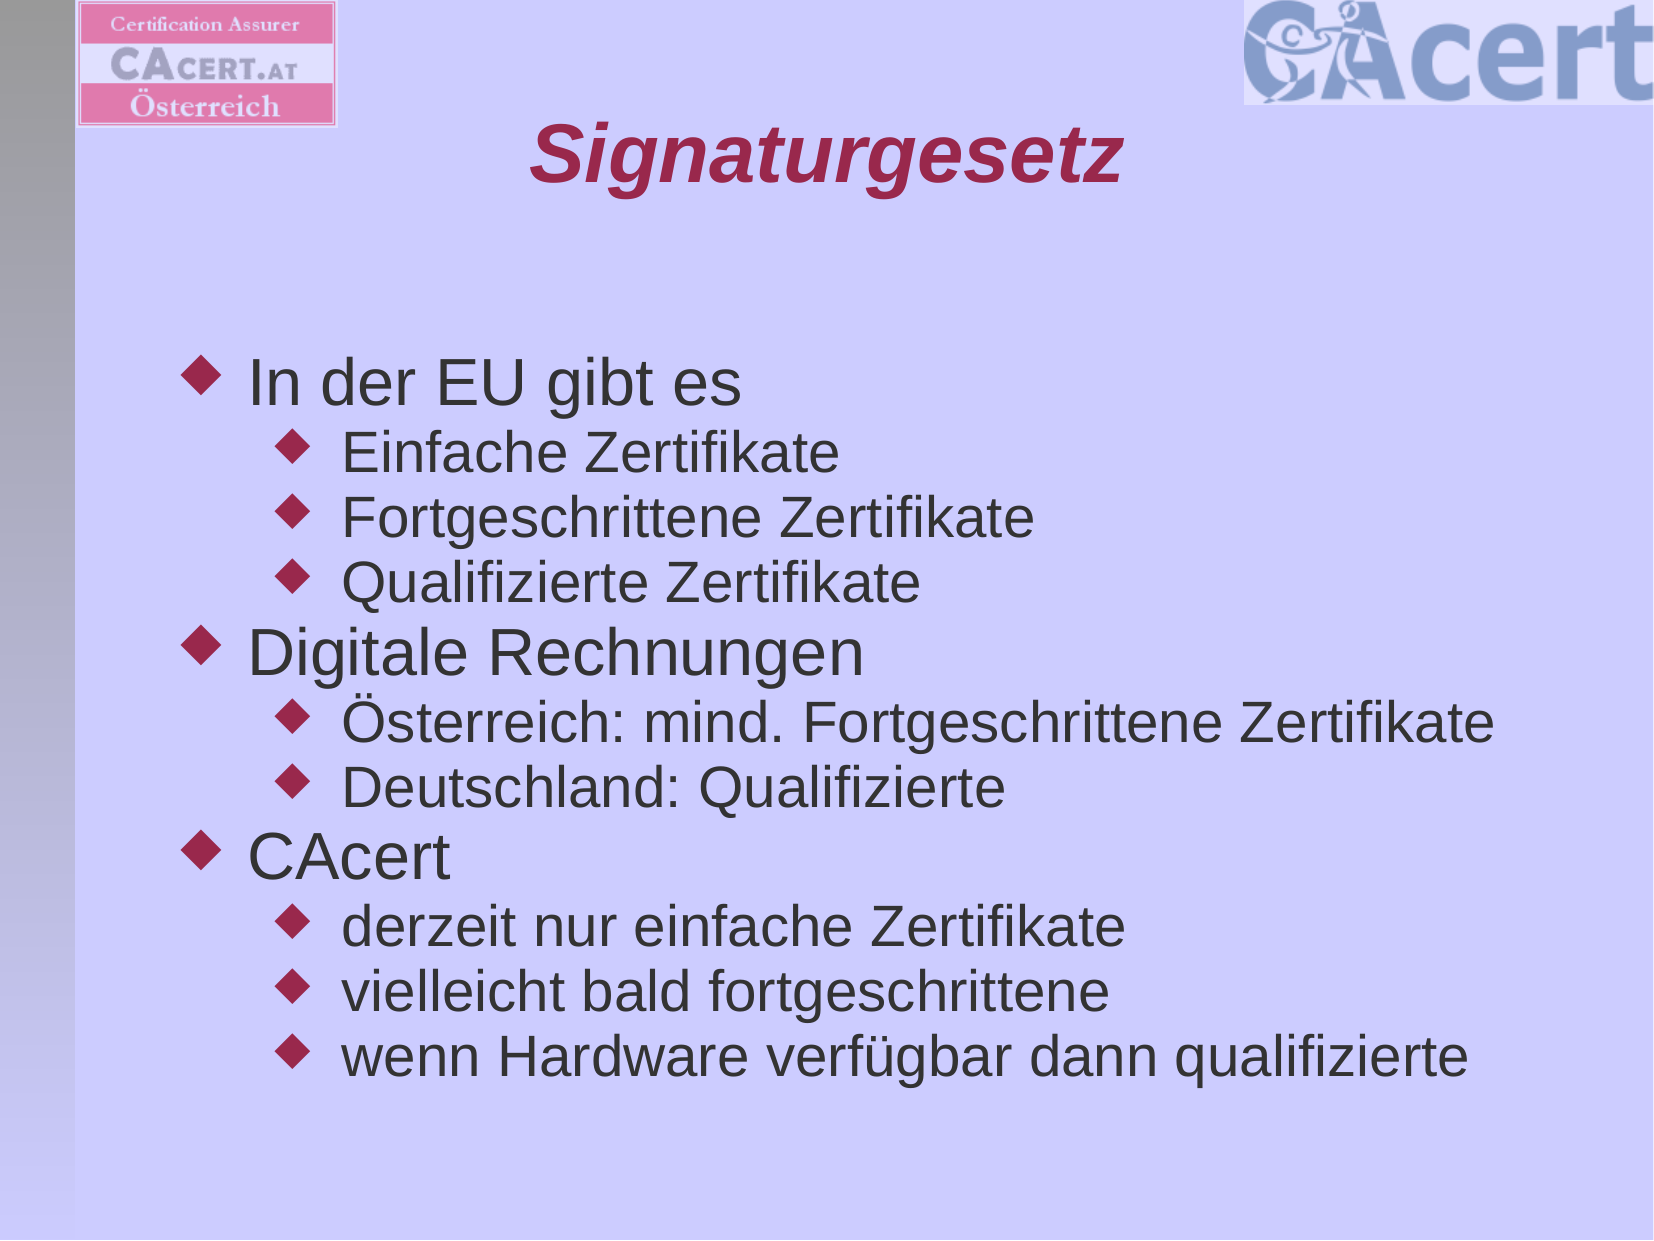

# Signaturgesetz
In der EU gibt es
Einfache Zertifikate
Fortgeschrittene Zertifikate
Qualifizierte Zertifikate
Digitale Rechnungen
Österreich: mind. Fortgeschrittene Zertifikate
Deutschland: Qualifizierte
CAcert
derzeit nur einfache Zertifikate
vielleicht bald fortgeschrittene
wenn Hardware verfügbar dann qualifizierte